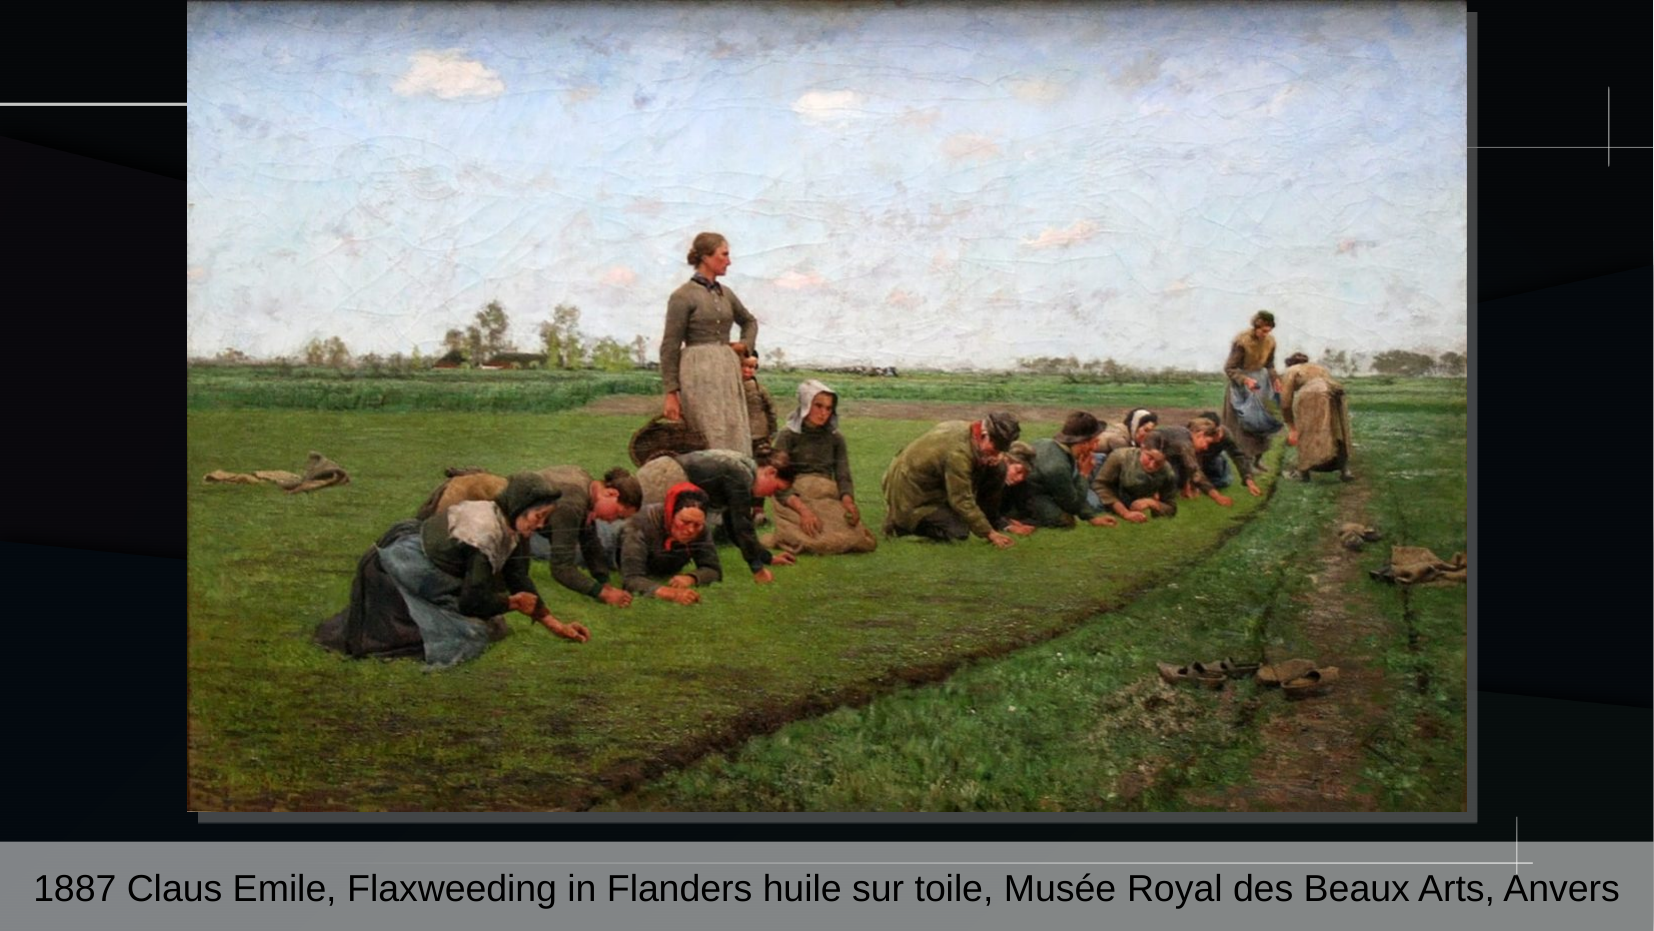

1887 Claus Emile, Flaxweeding in Flanders huile sur toile, Musée Royal des Beaux Arts, Anvers